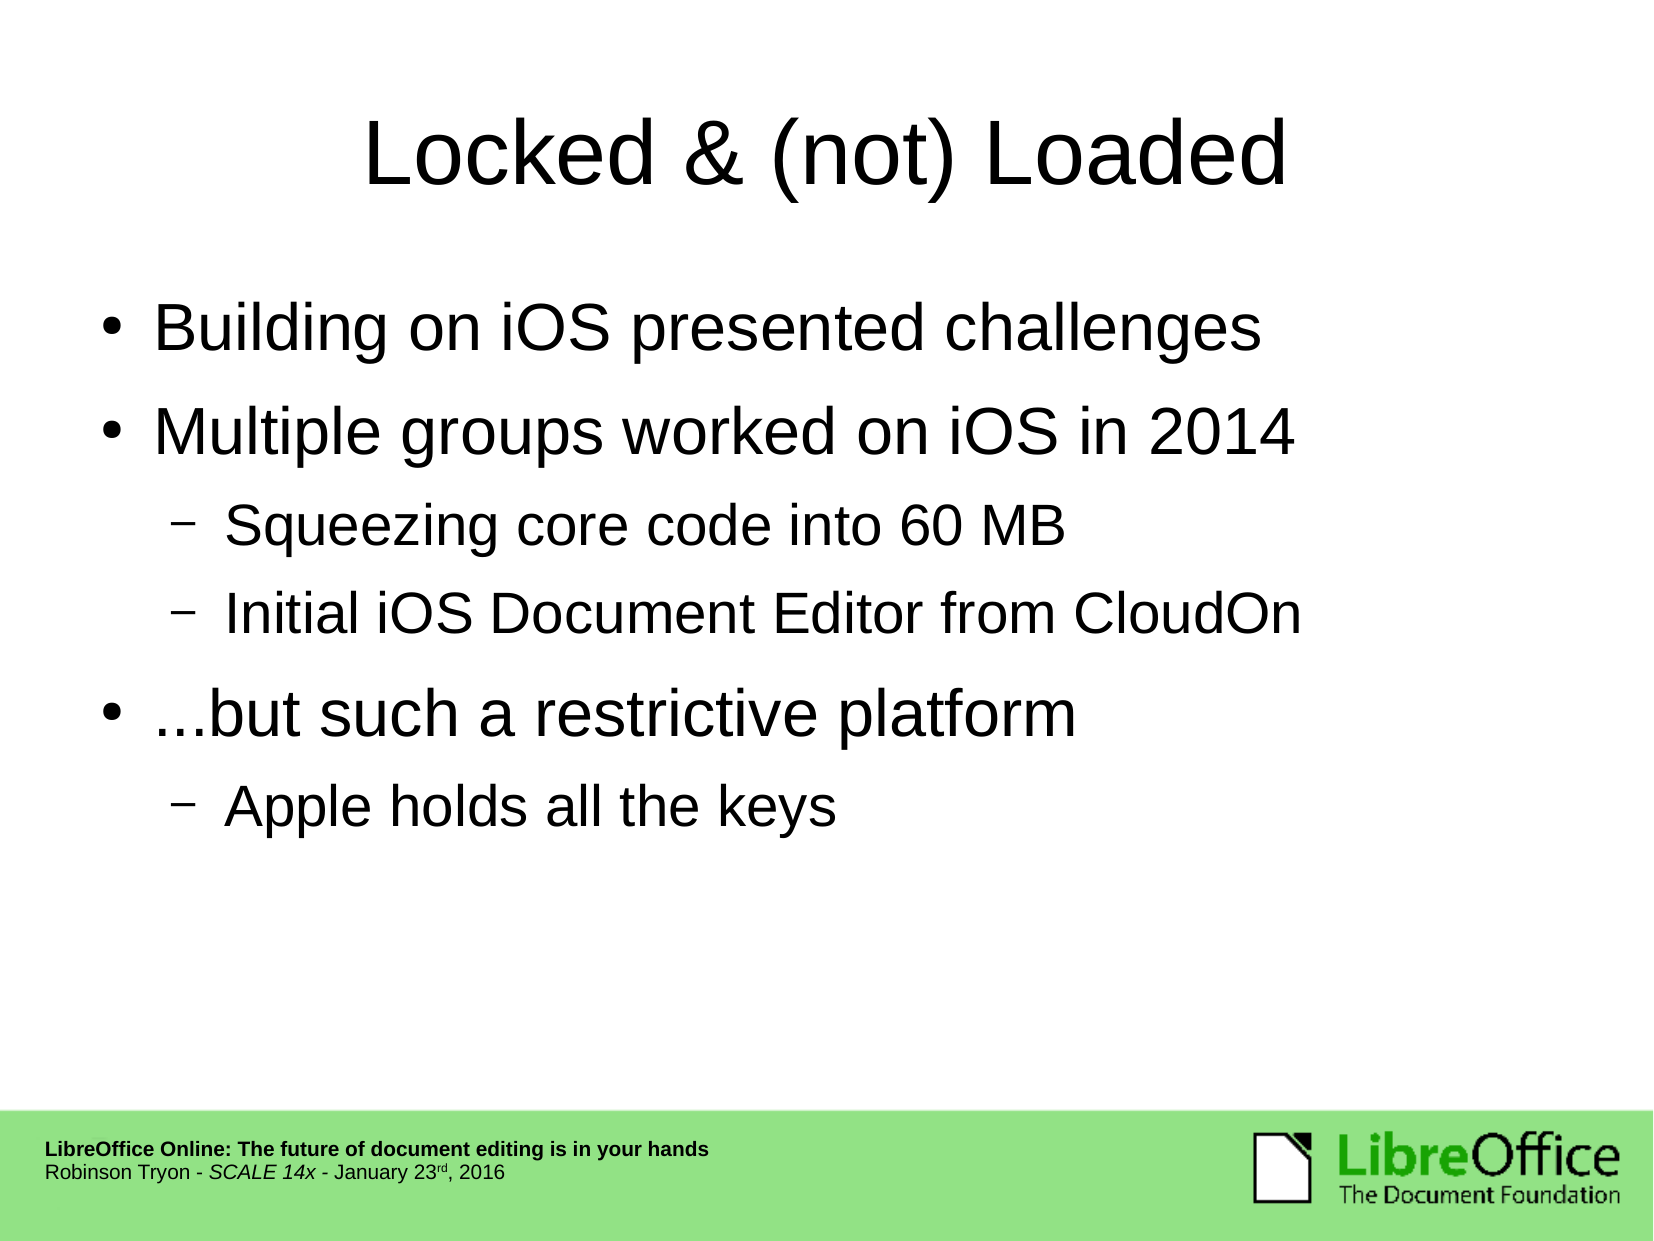

# Locked & (not) Loaded
Building on iOS presented challenges
Multiple groups worked on iOS in 2014
Squeezing core code into 60 MB
Initial iOS Document Editor from CloudOn
...but such a restrictive platform
Apple holds all the keys